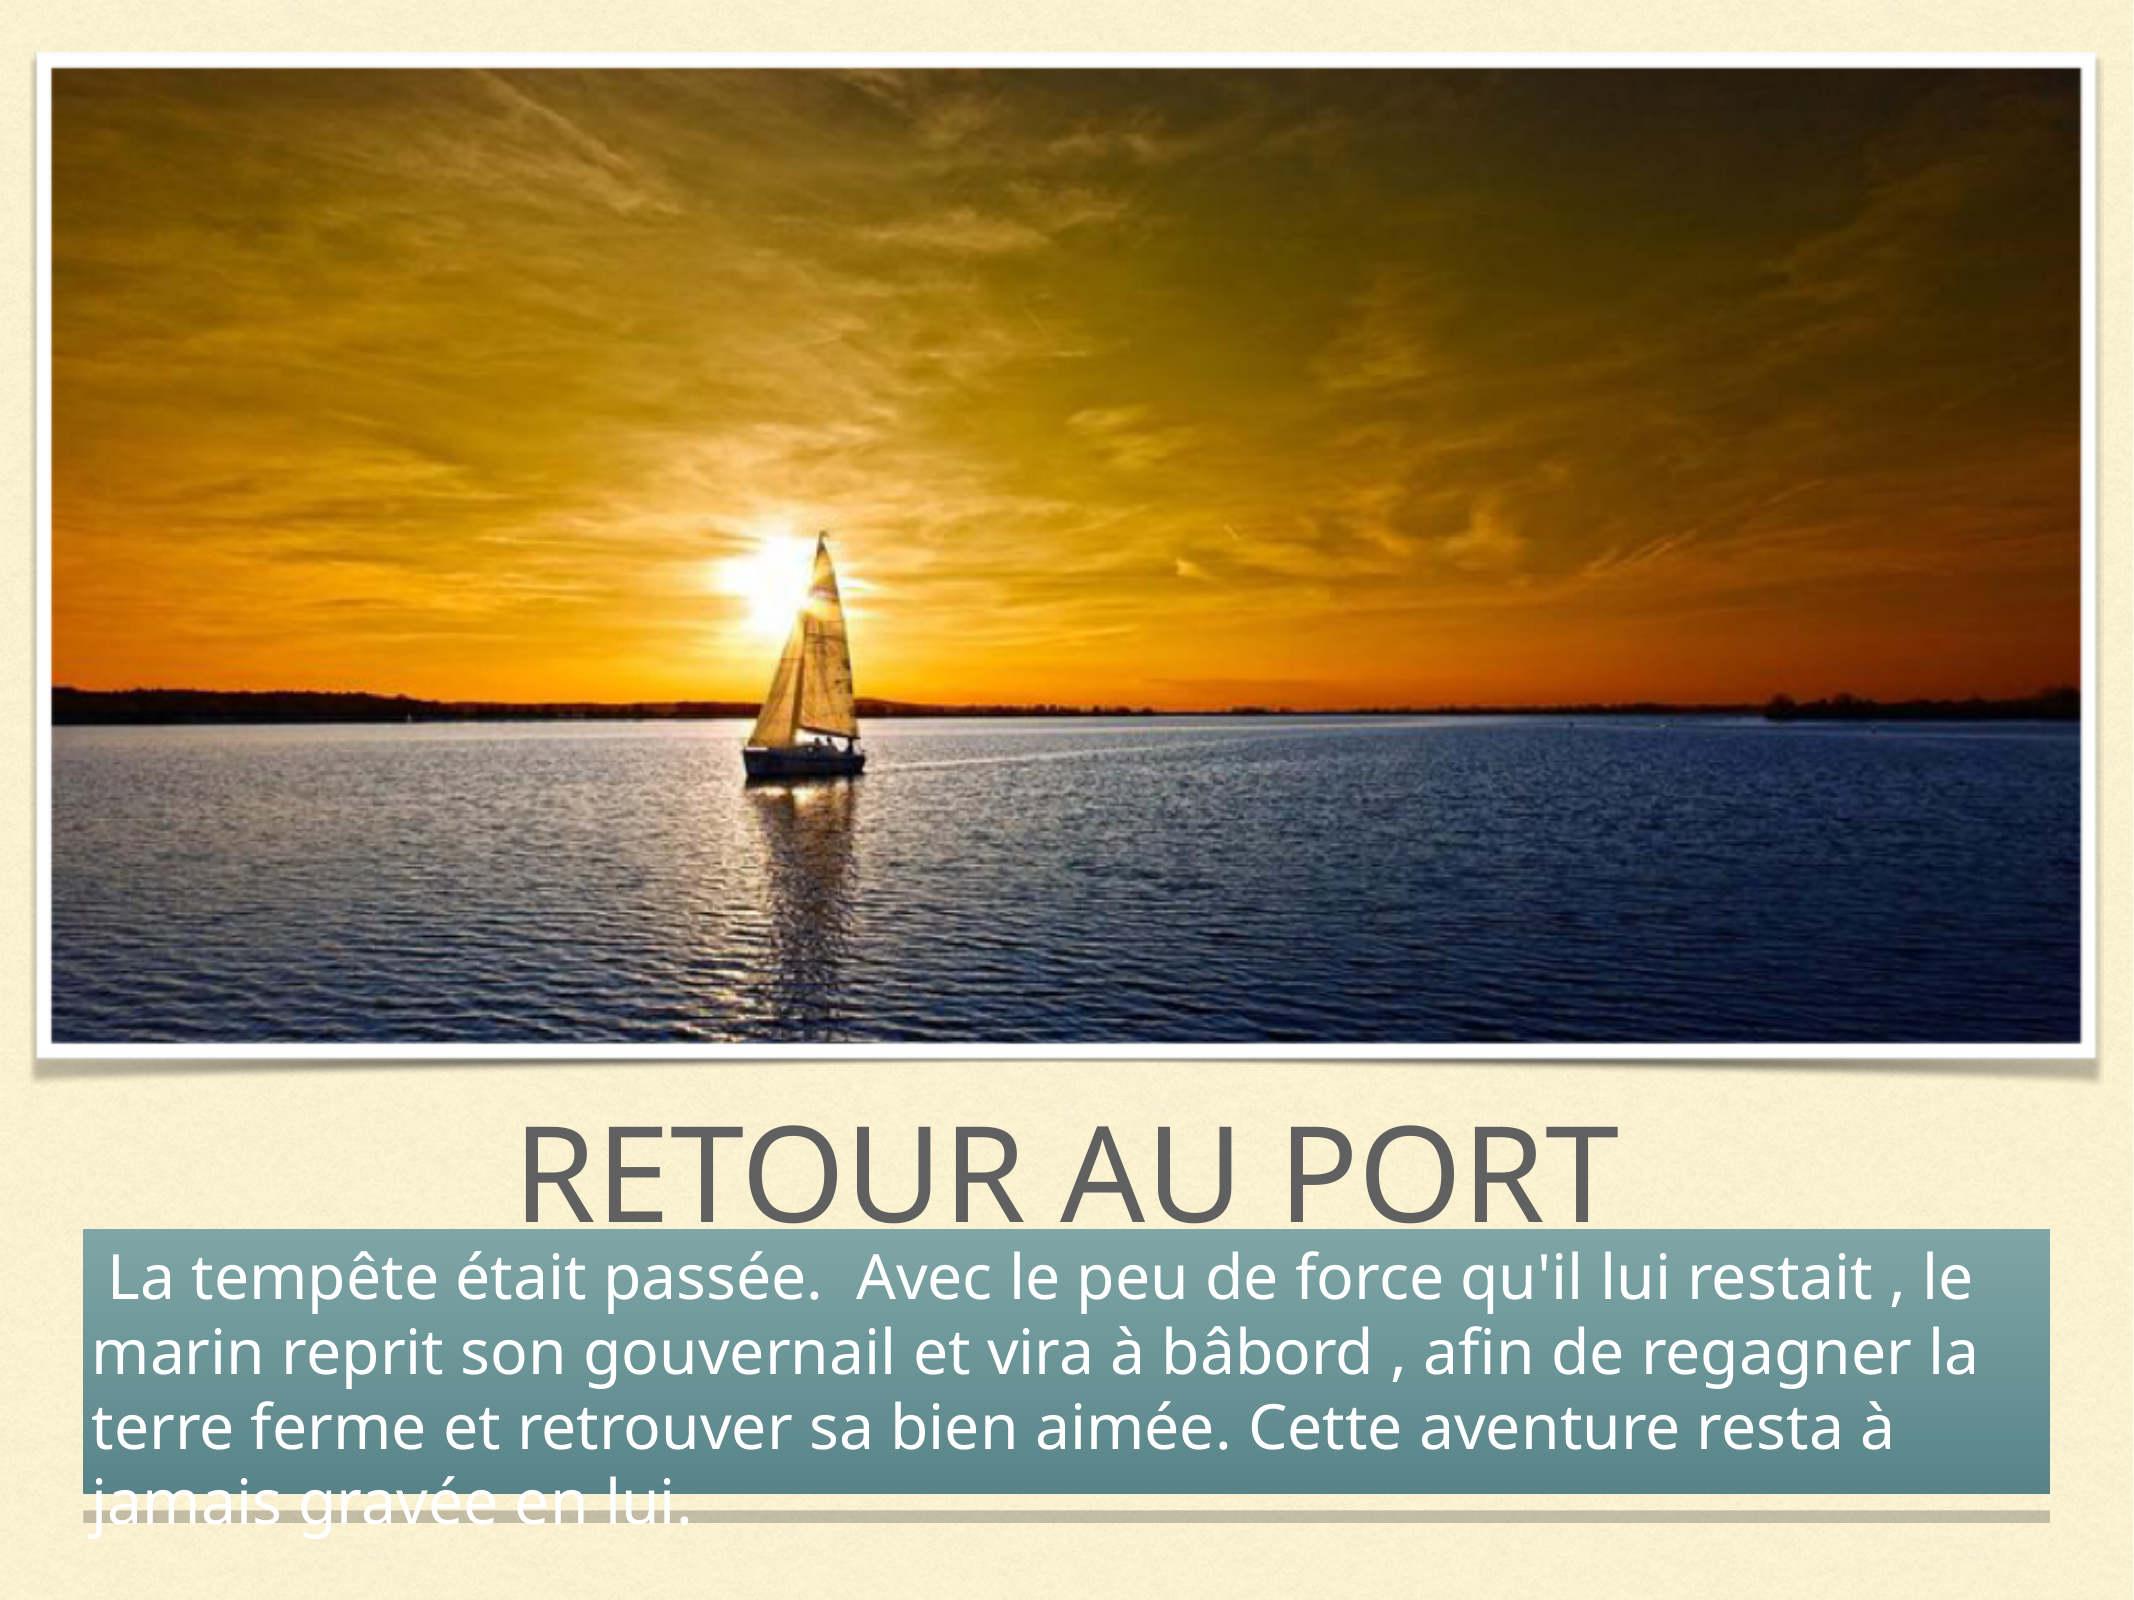

retour au port
# La tempête était passée. Avec le peu de force qu'il lui restait , le marin reprit son gouvernail et vira à bâbord , afin de regagner la terre ferme et retrouver sa bien aimée. Cette aventure resta à jamais gravée en lui.